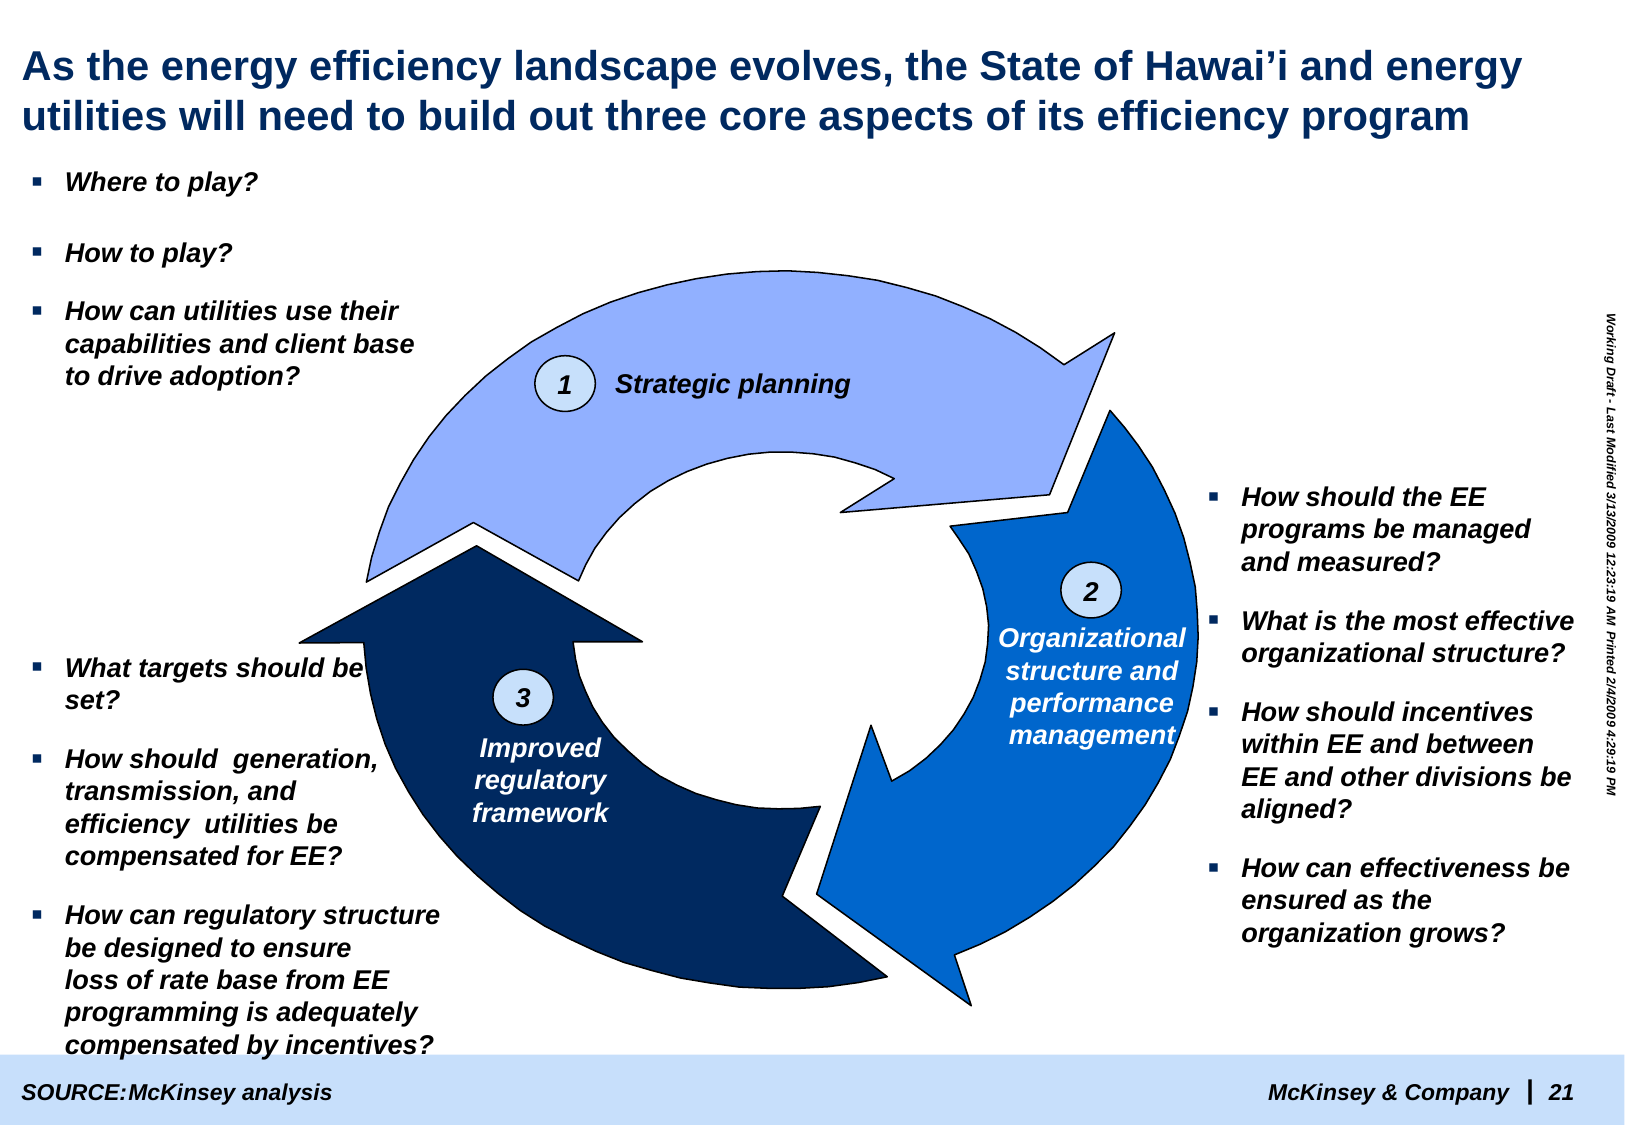

# As the energy efficiency landscape evolves, the State of Hawai’i and energy utilities will need to build out three core aspects of its efficiency program
Where to play?
How to play?
How can utilities use their
	capabilities and client base
to drive adoption?
1
Strategic planning
How should the EE programs be managed and measured?
What is the most effective organizational structure?
How should incentives within EE and between EE and other divisions be aligned?
How can effectiveness be ensured as the organization grows?
2
Organizational structure and performance management
What targets should be
	set?
How should generation,
transmission, and
efficiency utilities be compensated for EE?
How can regulatory structure
	be designed to ensure
	loss of rate base from EE programming is adequately compensated by incentives?
3
Improved regulatory framework
SOURCE:	McKinsey analysis